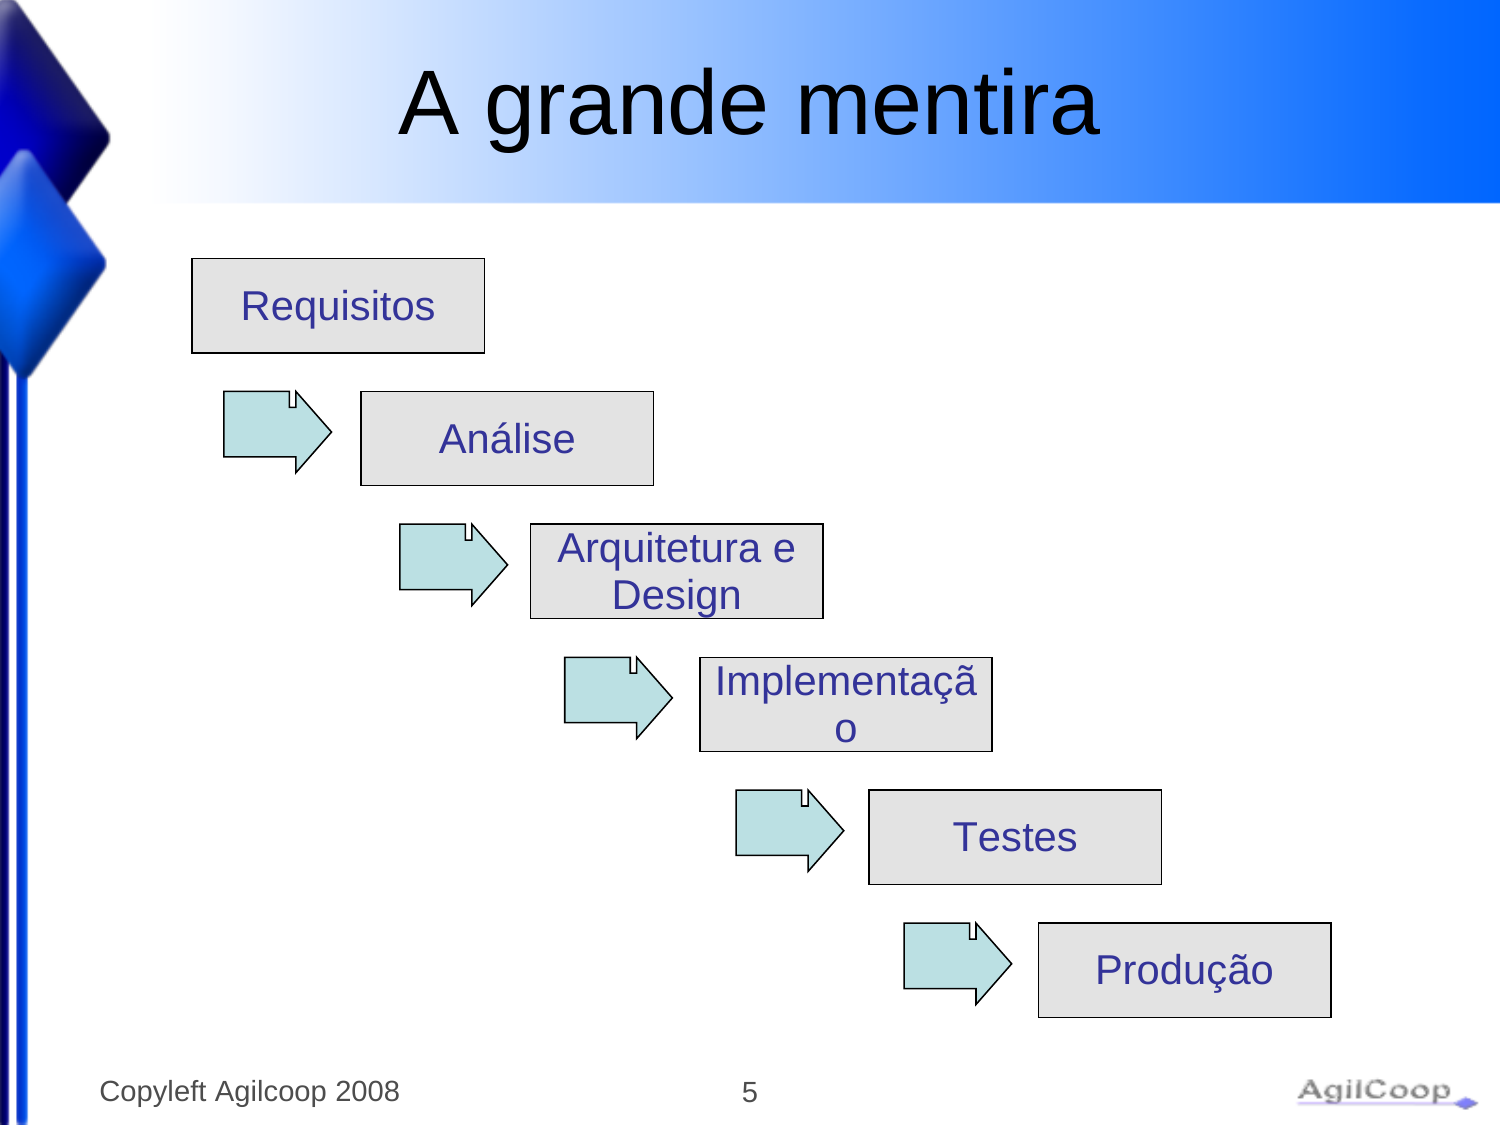

# A grande mentira
Requisitos
Análise
Arquitetura e
Design
Implementação
Testes
Produção
5